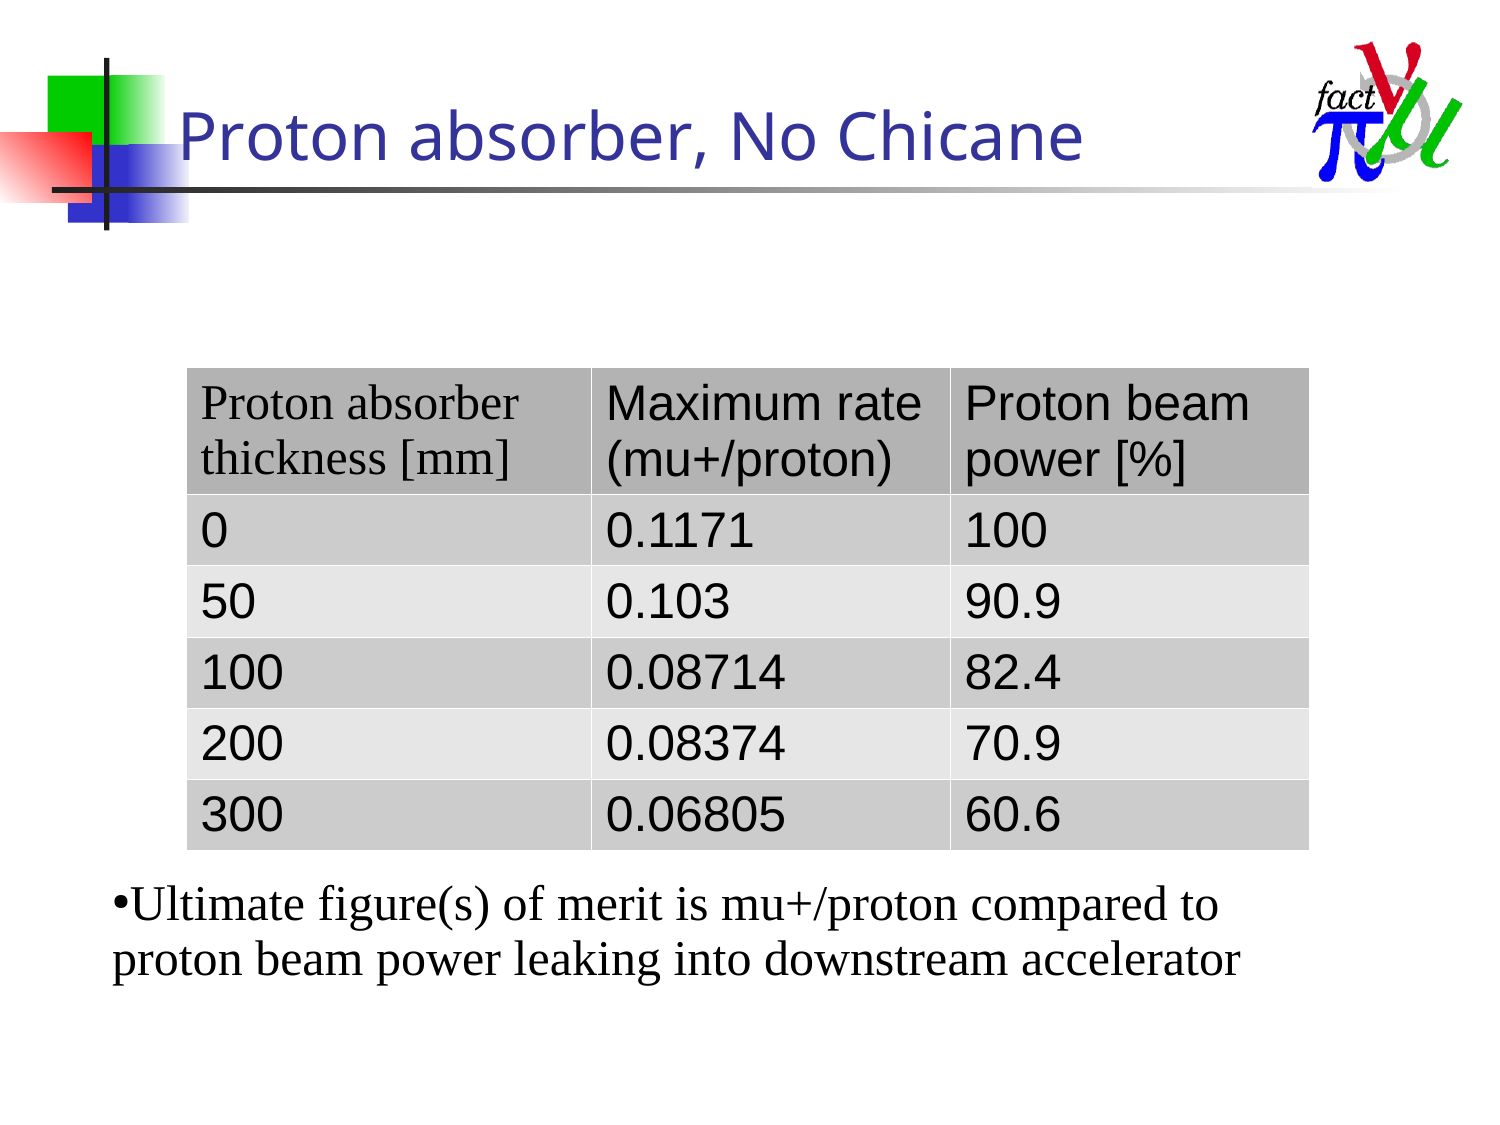

# Proton absorber, No Chicane
| Proton absorber thickness [mm] | Maximum rate (mu+/proton) | Proton beam power [%] |
| --- | --- | --- |
| 0 | 0.1171 | 100 |
| 50 | 0.103 | 90.9 |
| 100 | 0.08714 | 82.4 |
| 200 | 0.08374 | 70.9 |
| 300 | 0.06805 | 60.6 |
Ultimate figure(s) of merit is mu+/proton compared to proton beam power leaking into downstream accelerator